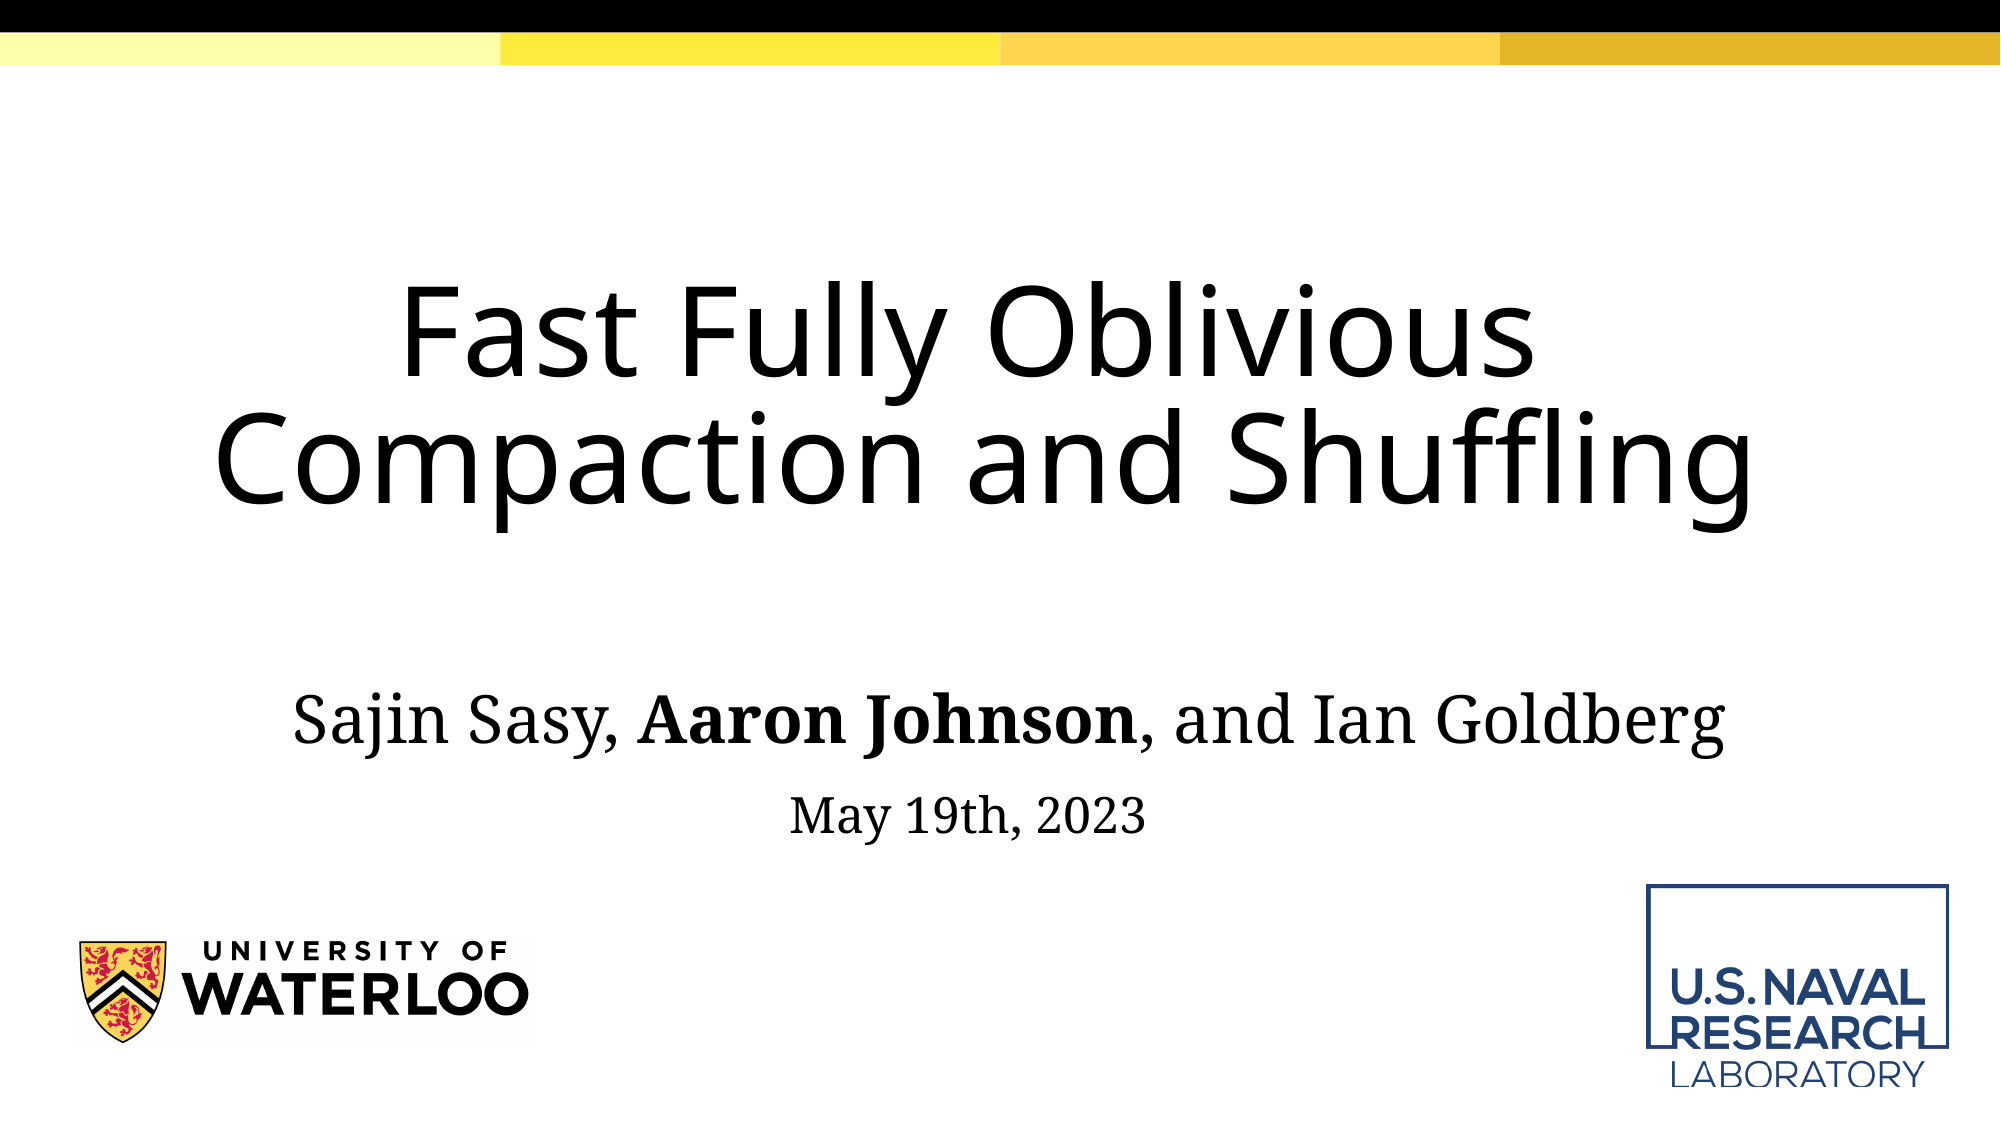

# Fast Fully Oblivious Compaction and Shuffling
Sajin Sasy, Aaron Johnson, and Ian Goldberg
May 19th, 2023